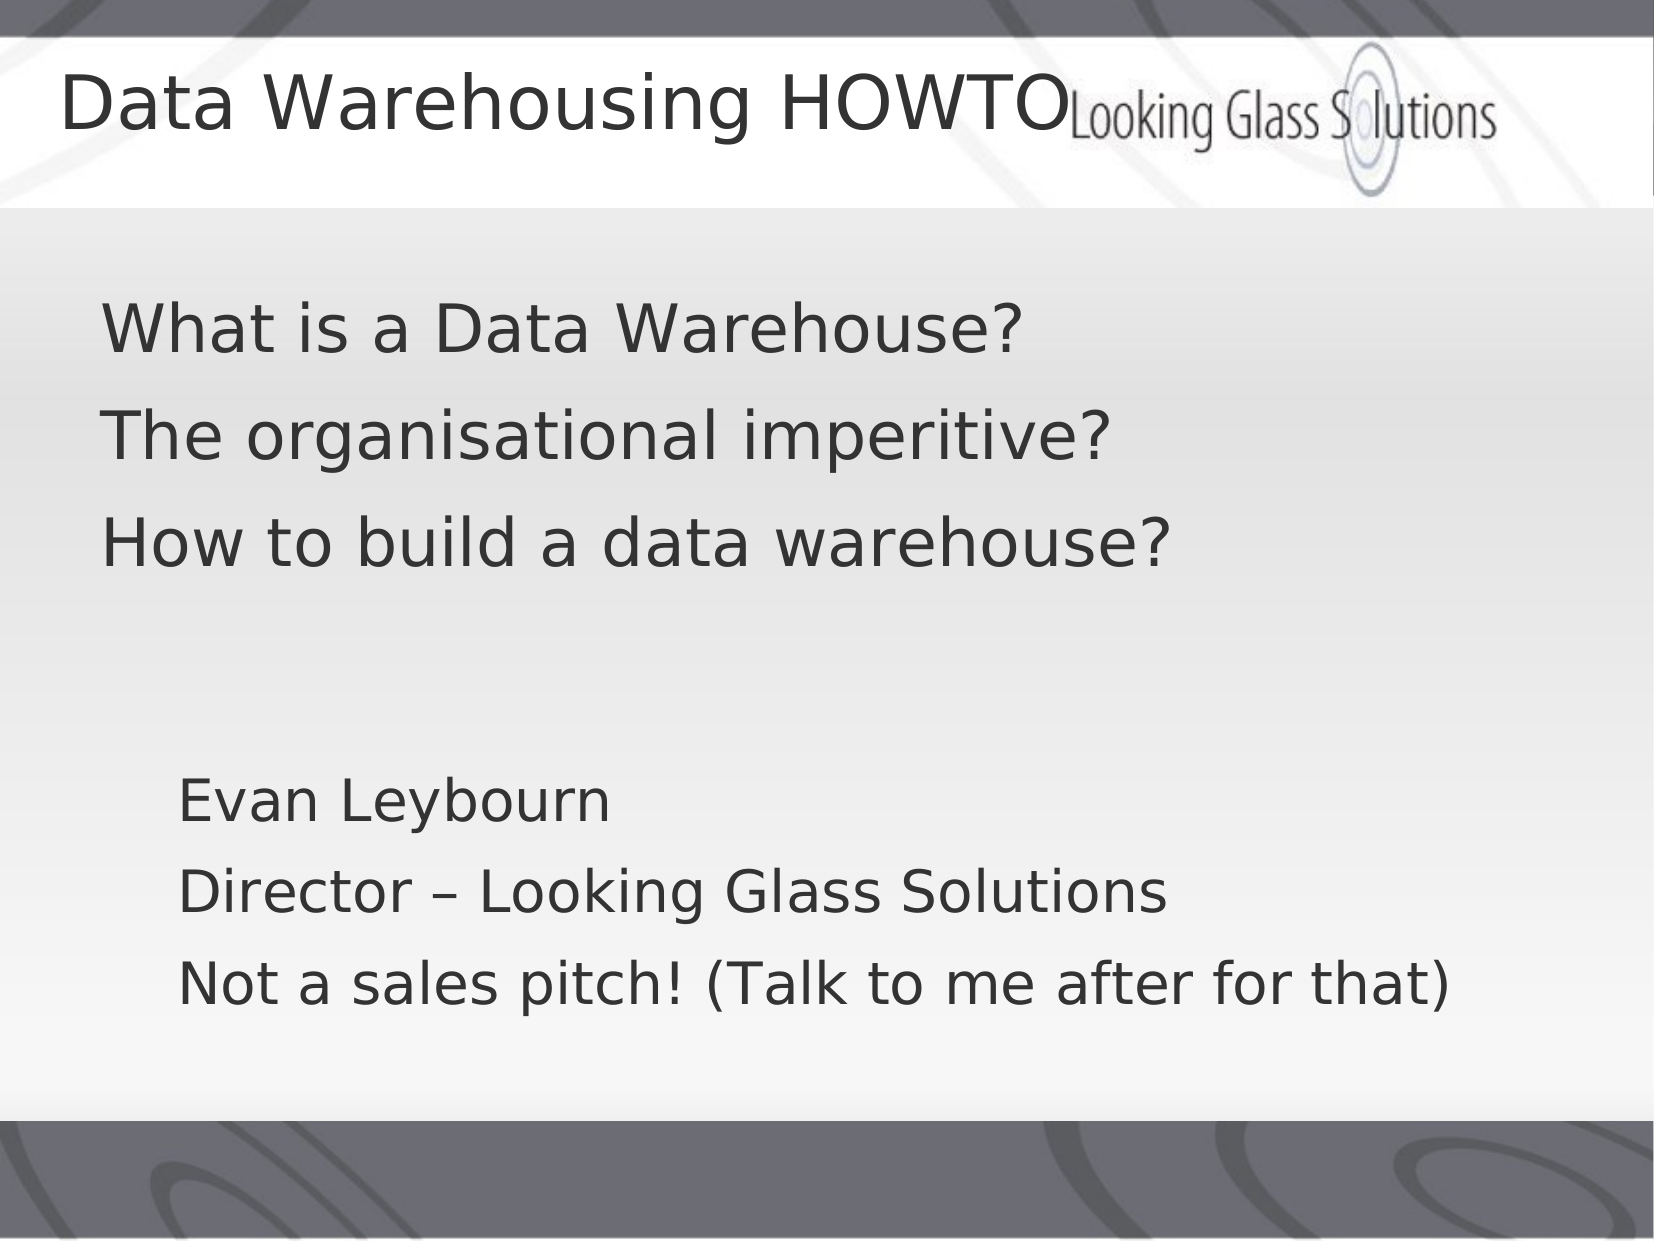

# Data Warehousing HOWTO
What is a Data Warehouse?
The organisational imperitive?
How to build a data warehouse?
Evan Leybourn
Director – Looking Glass Solutions
Not a sales pitch! (Talk to me after for that)